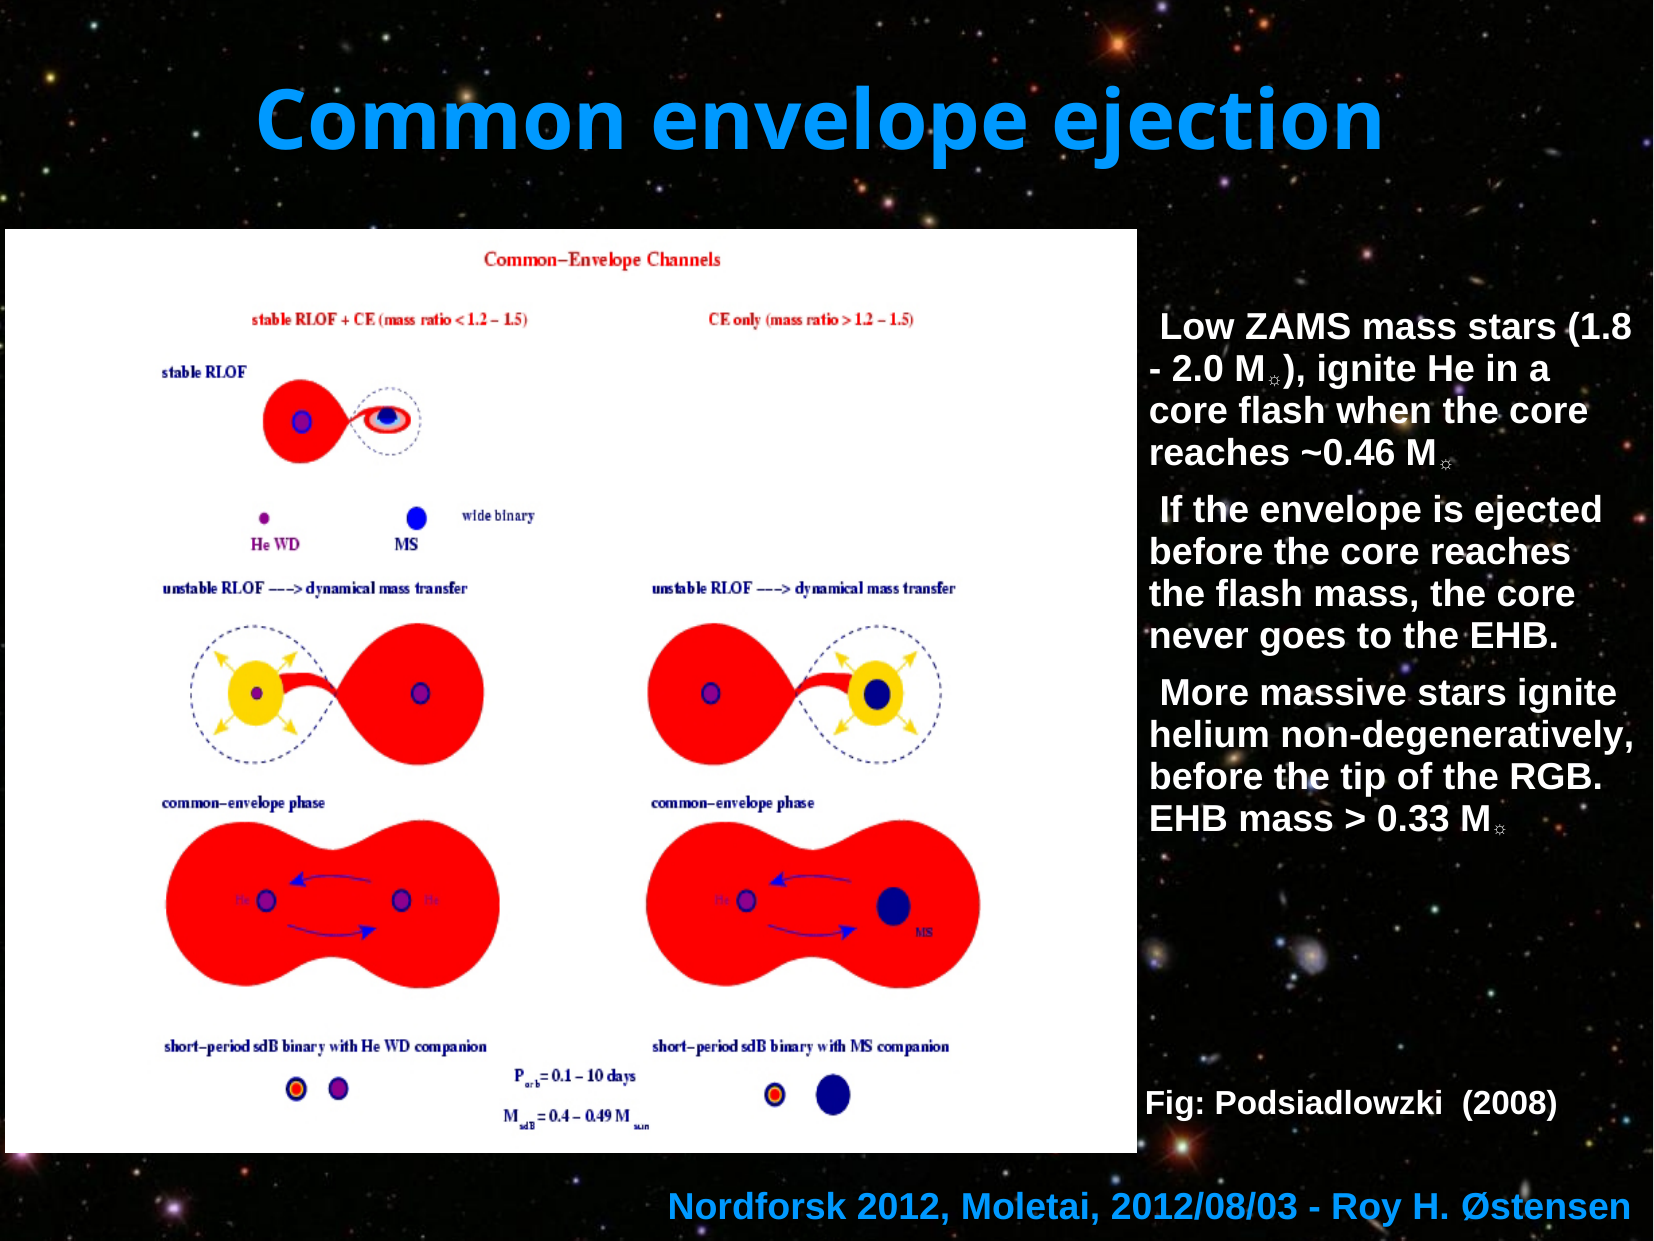

# Common envelope ejection
 Low ZAMS mass stars (1.8 - 2.0 M☼), ignite He in a core flash when the core reaches ~0.46 M☼
 If the envelope is ejected before the core reaches the flash mass, the core never goes to the EHB.
 More massive stars ignite helium non-degeneratively, before the tip of the RGB. EHB mass > 0.33 M☼
Fig: Podsiadlowzki (2008)